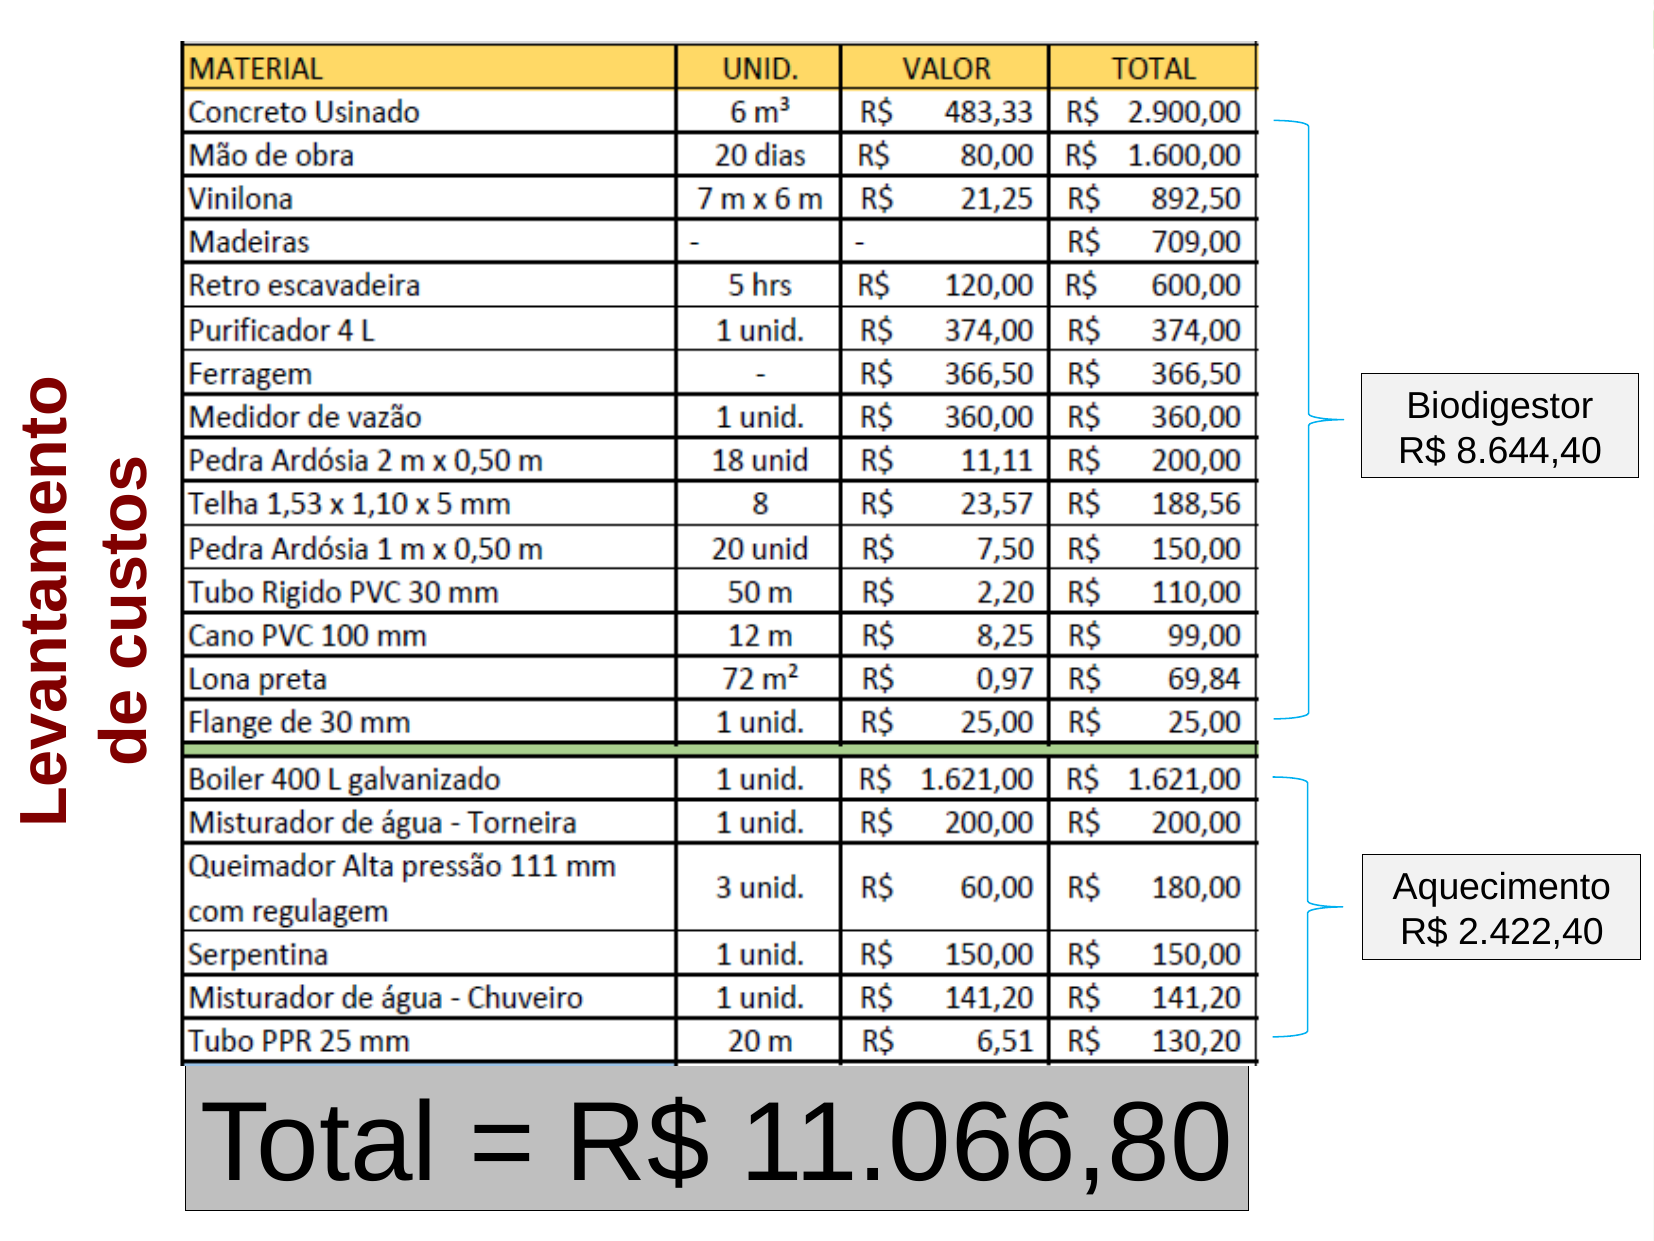

Biodigestor
R$ 8.644,40
 Levantamento de custos
Aquecimento
R$ 2.422,40
Total = R$ 11.066,80